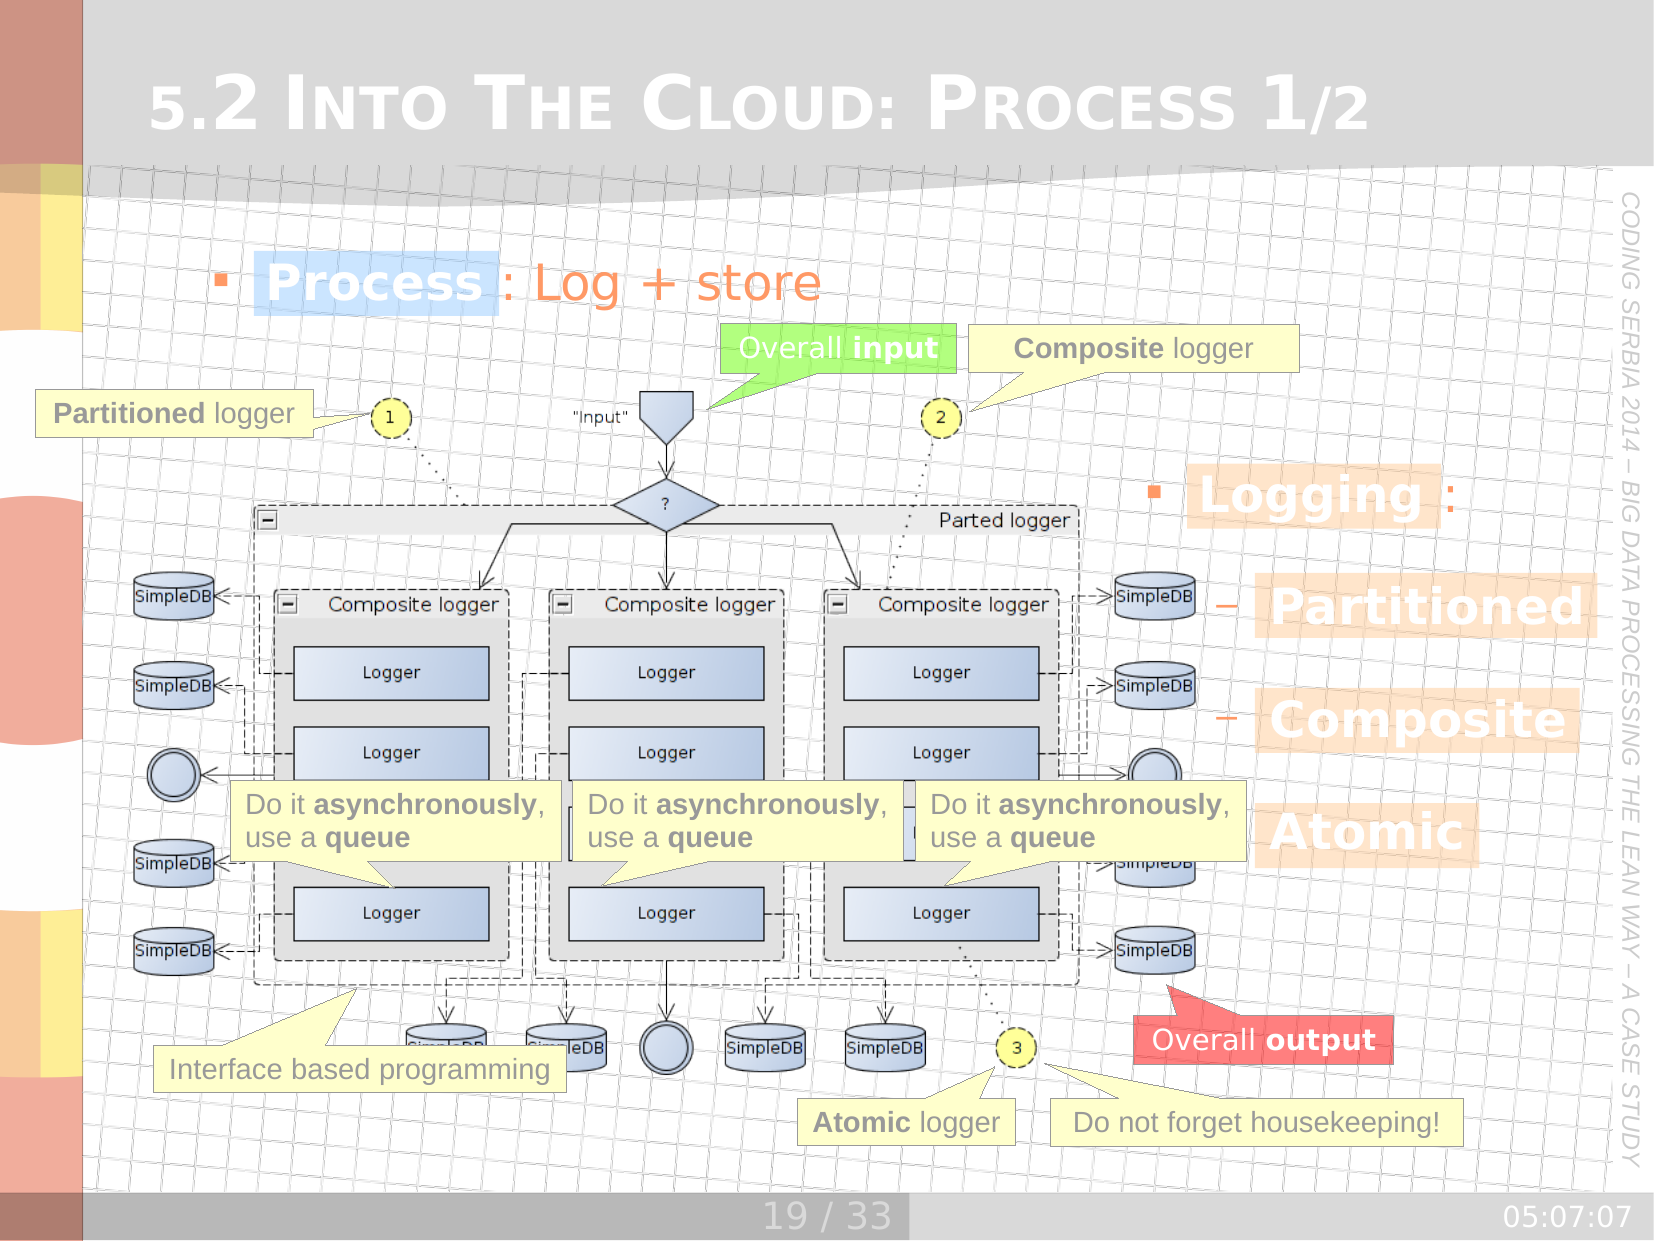

# 5.2 INTO THE CLOUD: PROCESS 1/2
Process : Log + store
Logging :
Partitioned
Composite
Atomic
Overall input
Composite logger
Partitioned logger
Do it asynchronously, use a queue
Do it asynchronously, use a queue
Do it asynchronously, use a queue
Overall output
Interface based programming
Atomic logger
Do not forget housekeeping!